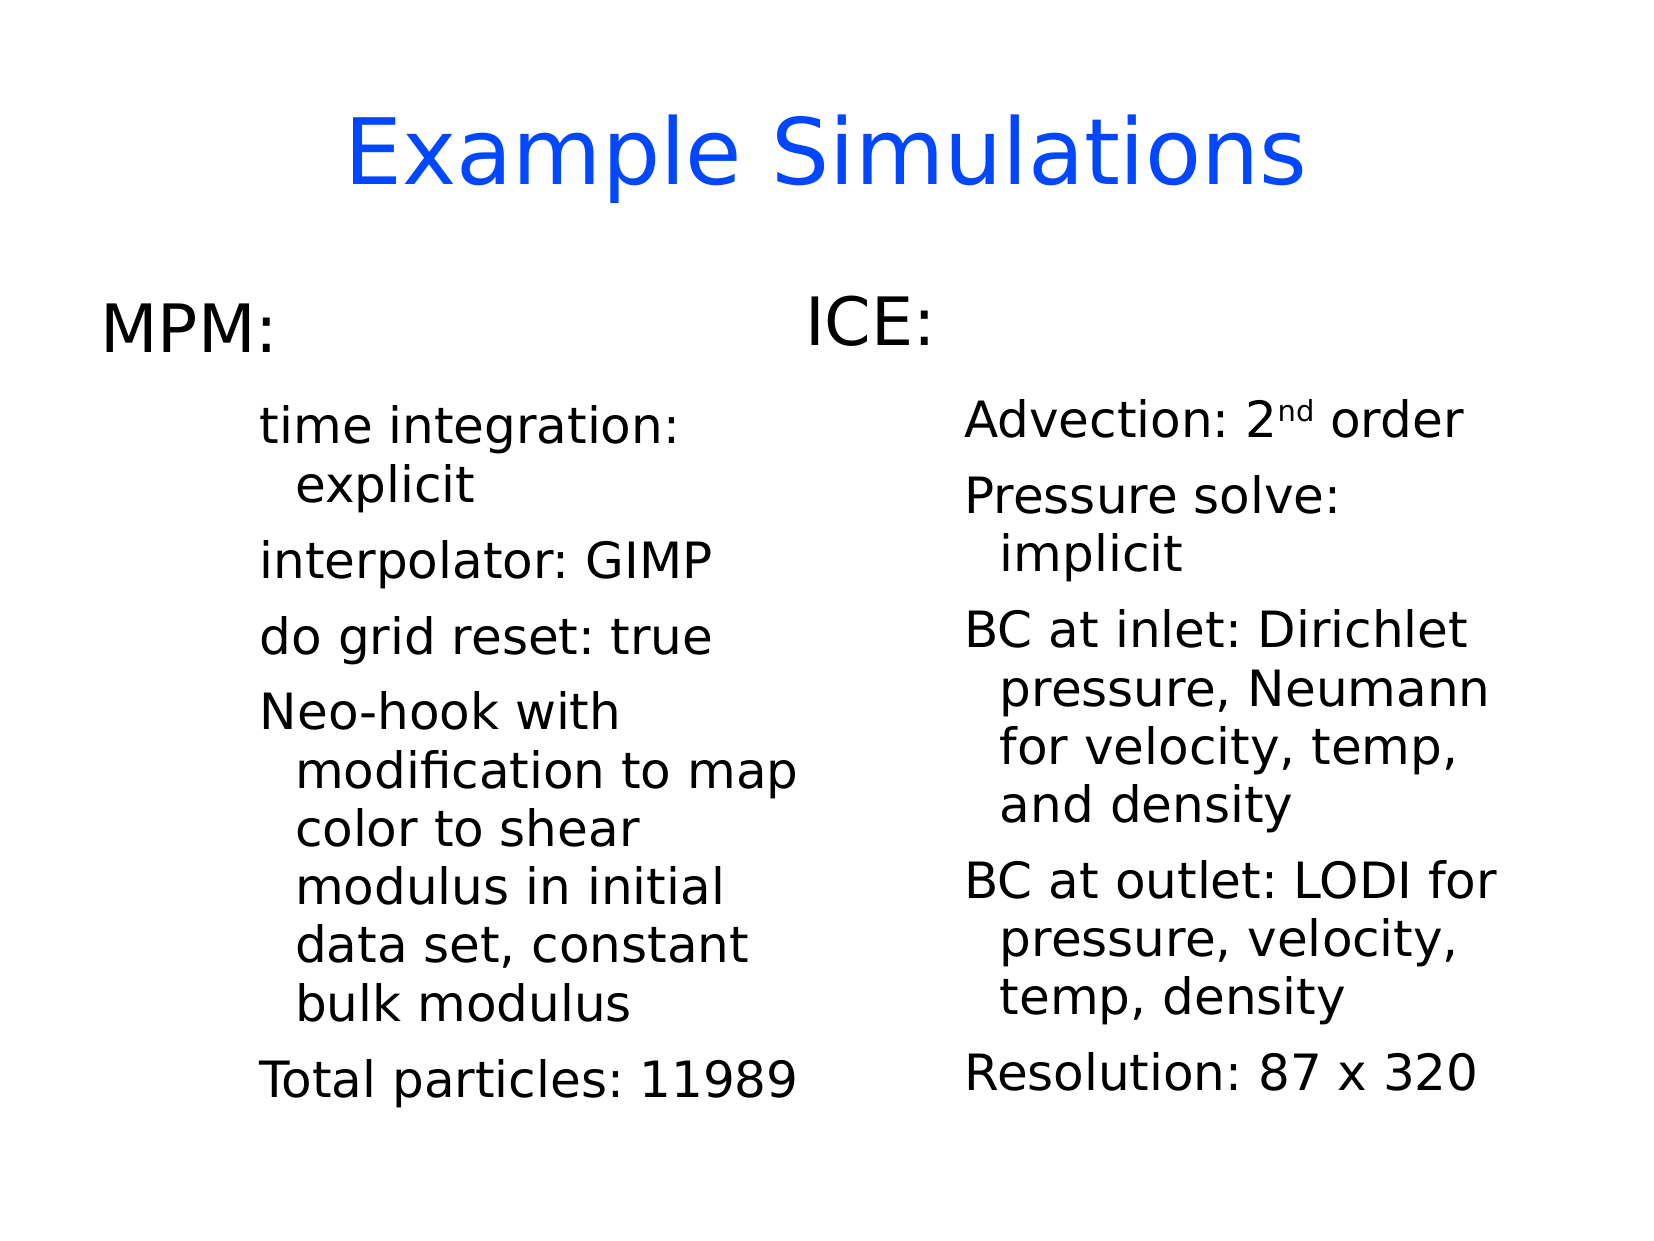

# Example Simulations
ICE:
Advection: 2nd order
Pressure solve: implicit
BC at inlet: Dirichlet pressure, Neumann for velocity, temp, and density
BC at outlet: LODI for pressure, velocity, temp, density
Resolution: 87 x 320
MPM:
time integration: explicit
interpolator: GIMP
do grid reset: true
Neo-hook with modification to map color to shear modulus in initial data set, constant bulk modulus
Total particles: 11989